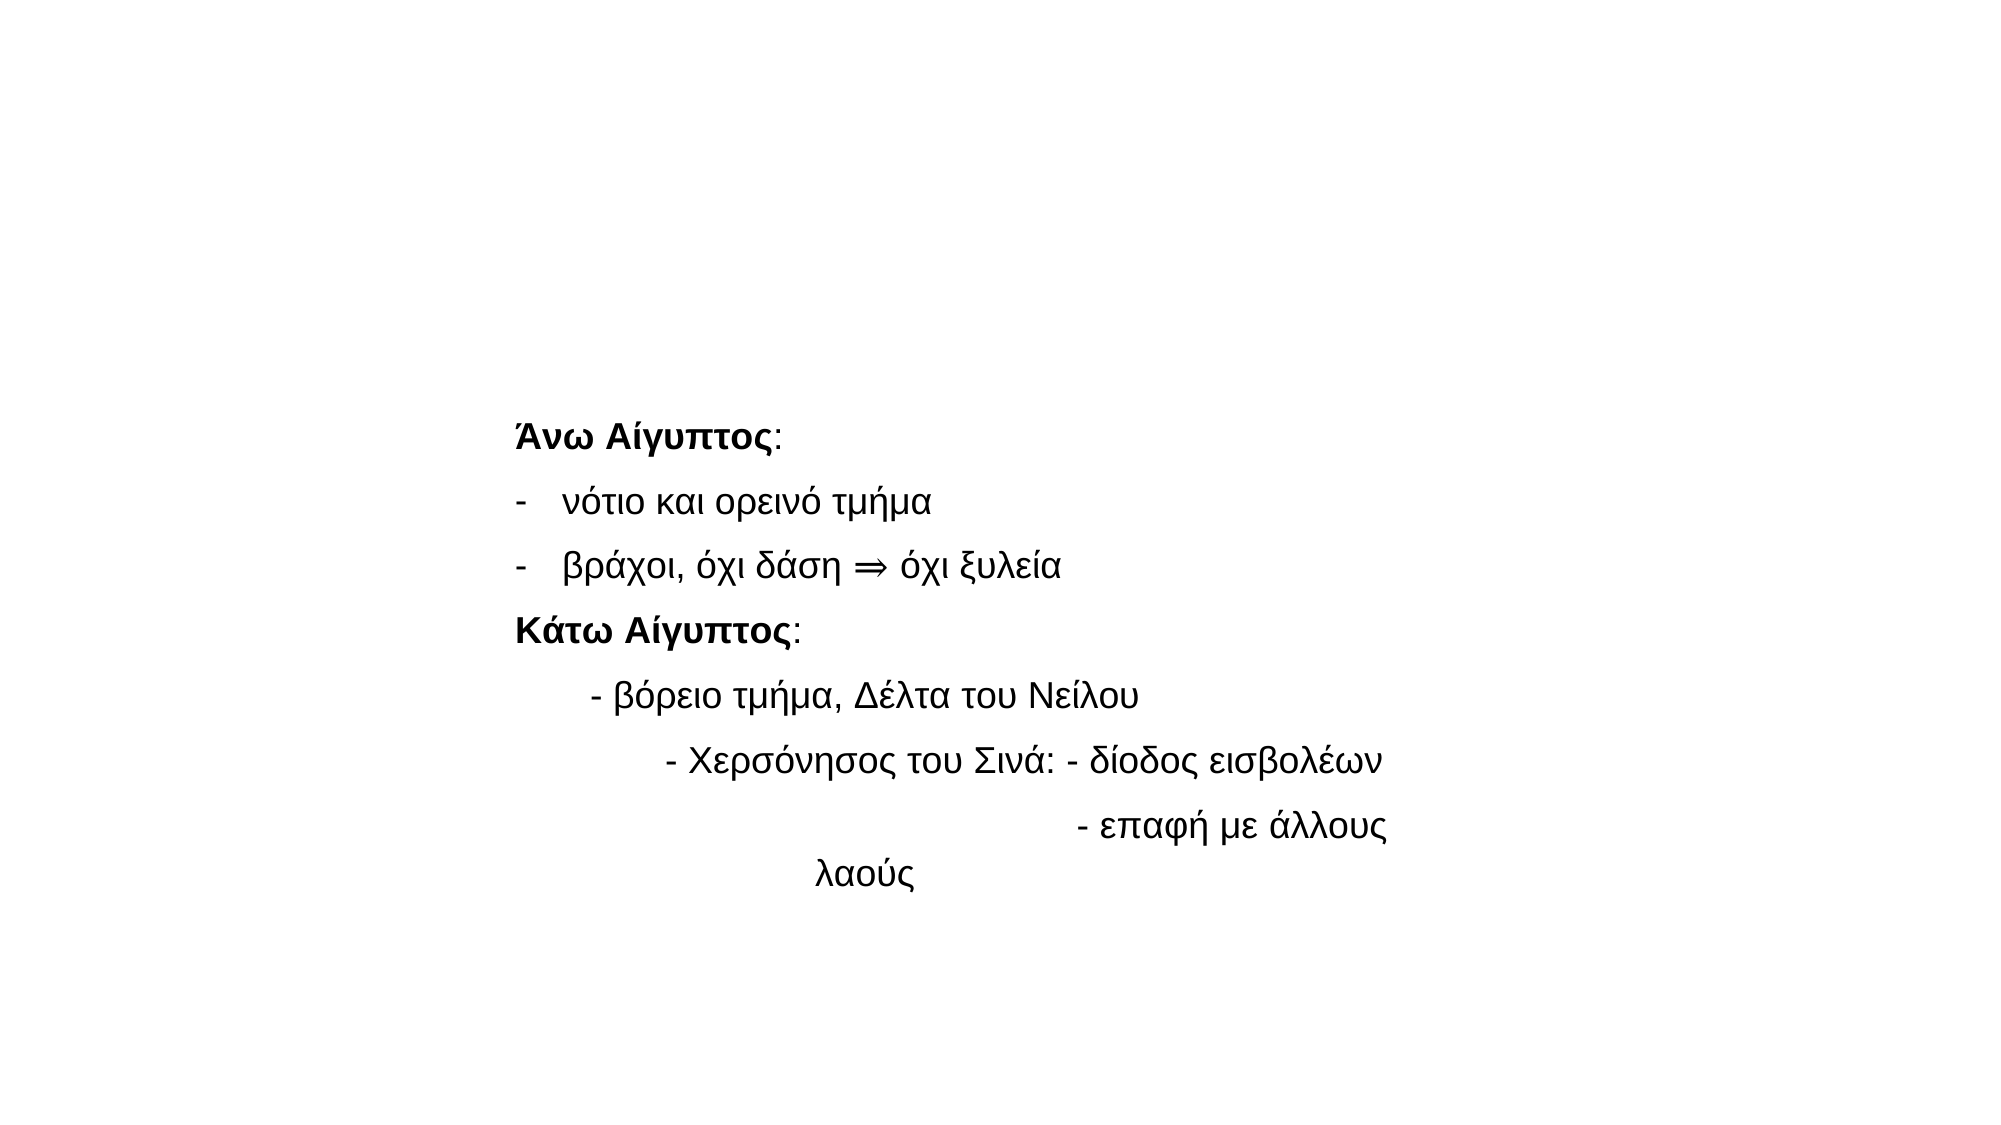

Άνω Αίγυπτος:
νότιο και ορεινό τμήμα
βράχοι, όχι δάση ⇒ όχι ξυλεία
Κάτω Αίγυπτος:
	- βόρειο τμήμα, Δέλτα του Νείλου
- Χερσόνησος του Σινά: - δίοδος εισβολέων
 - επαφή με άλλους λαούς